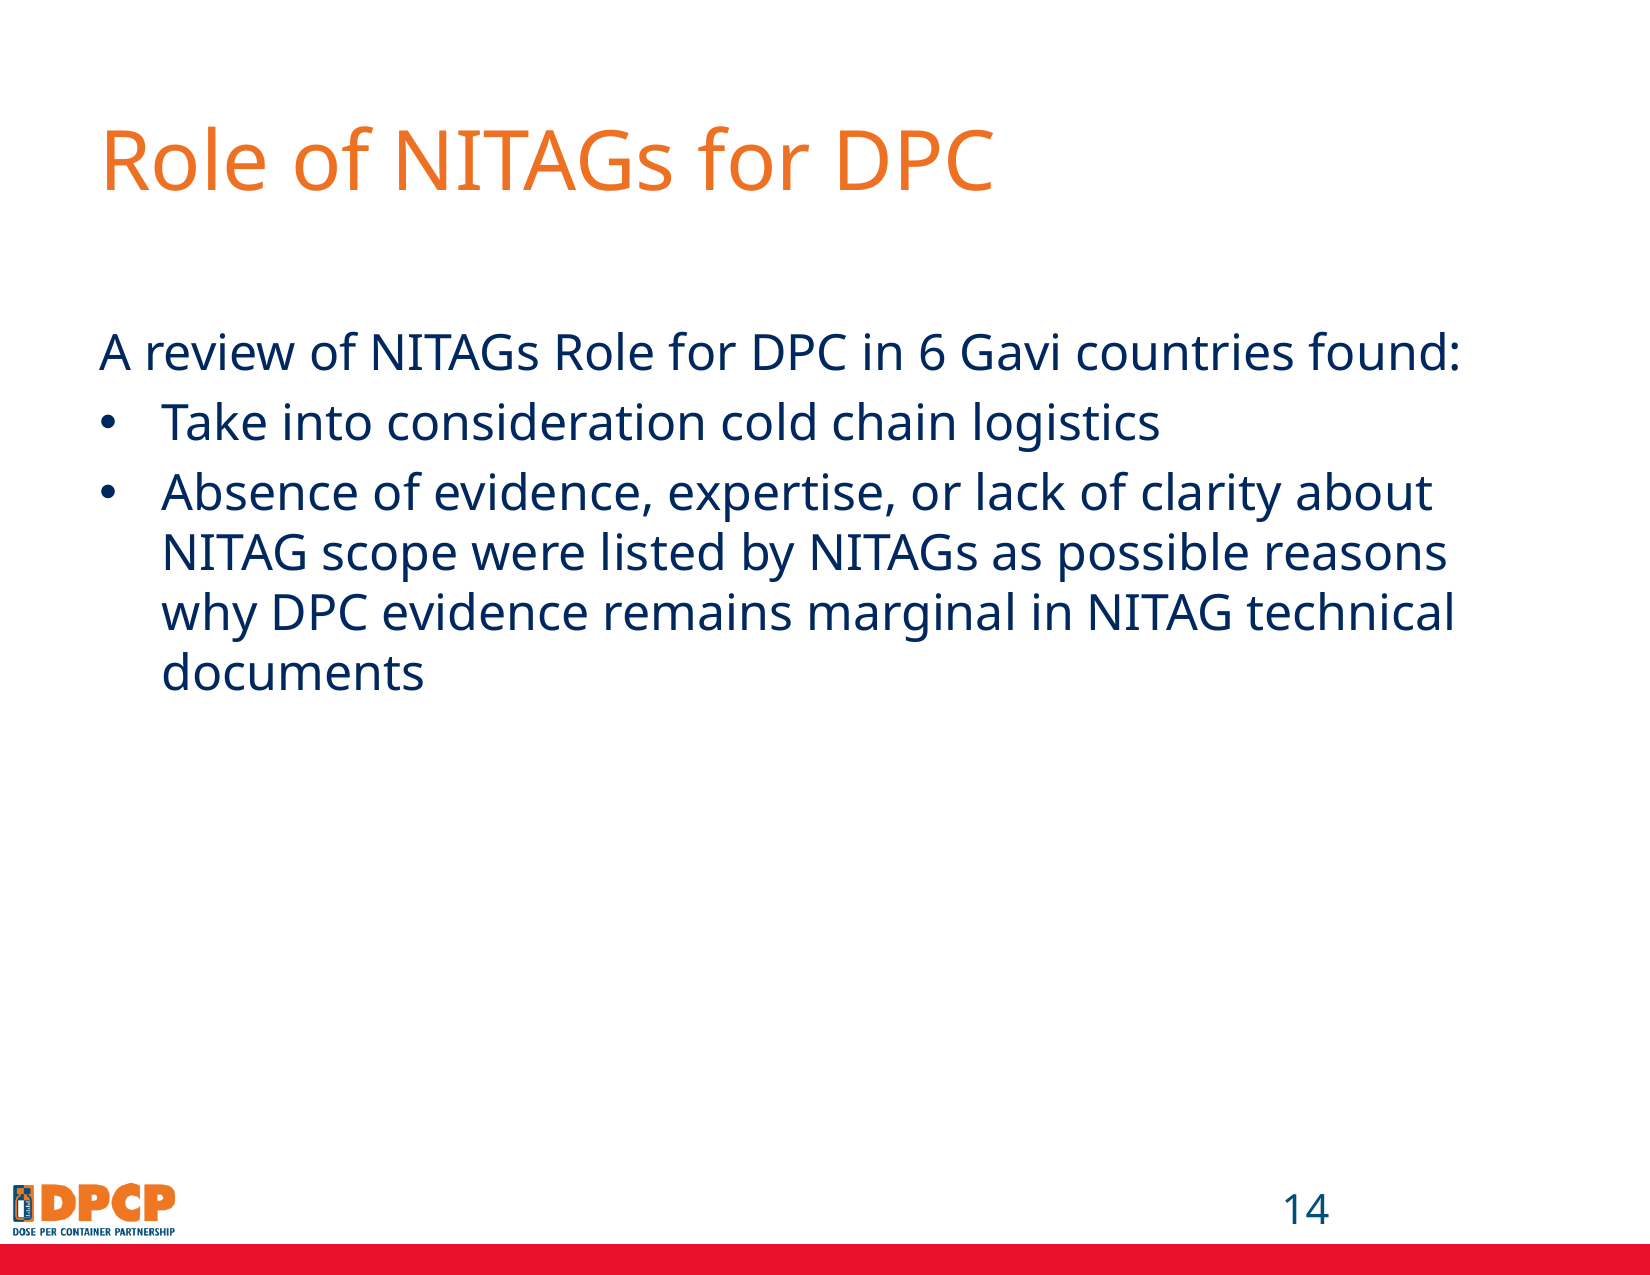

# Role of NITAGs for DPC
A review of NITAGs Role for DPC in 6 Gavi countries found:
Take into consideration cold chain logistics
Absence of evidence, expertise, or lack of clarity about NITAG scope were listed by NITAGs as possible reasons why DPC evidence remains marginal in NITAG technical documents